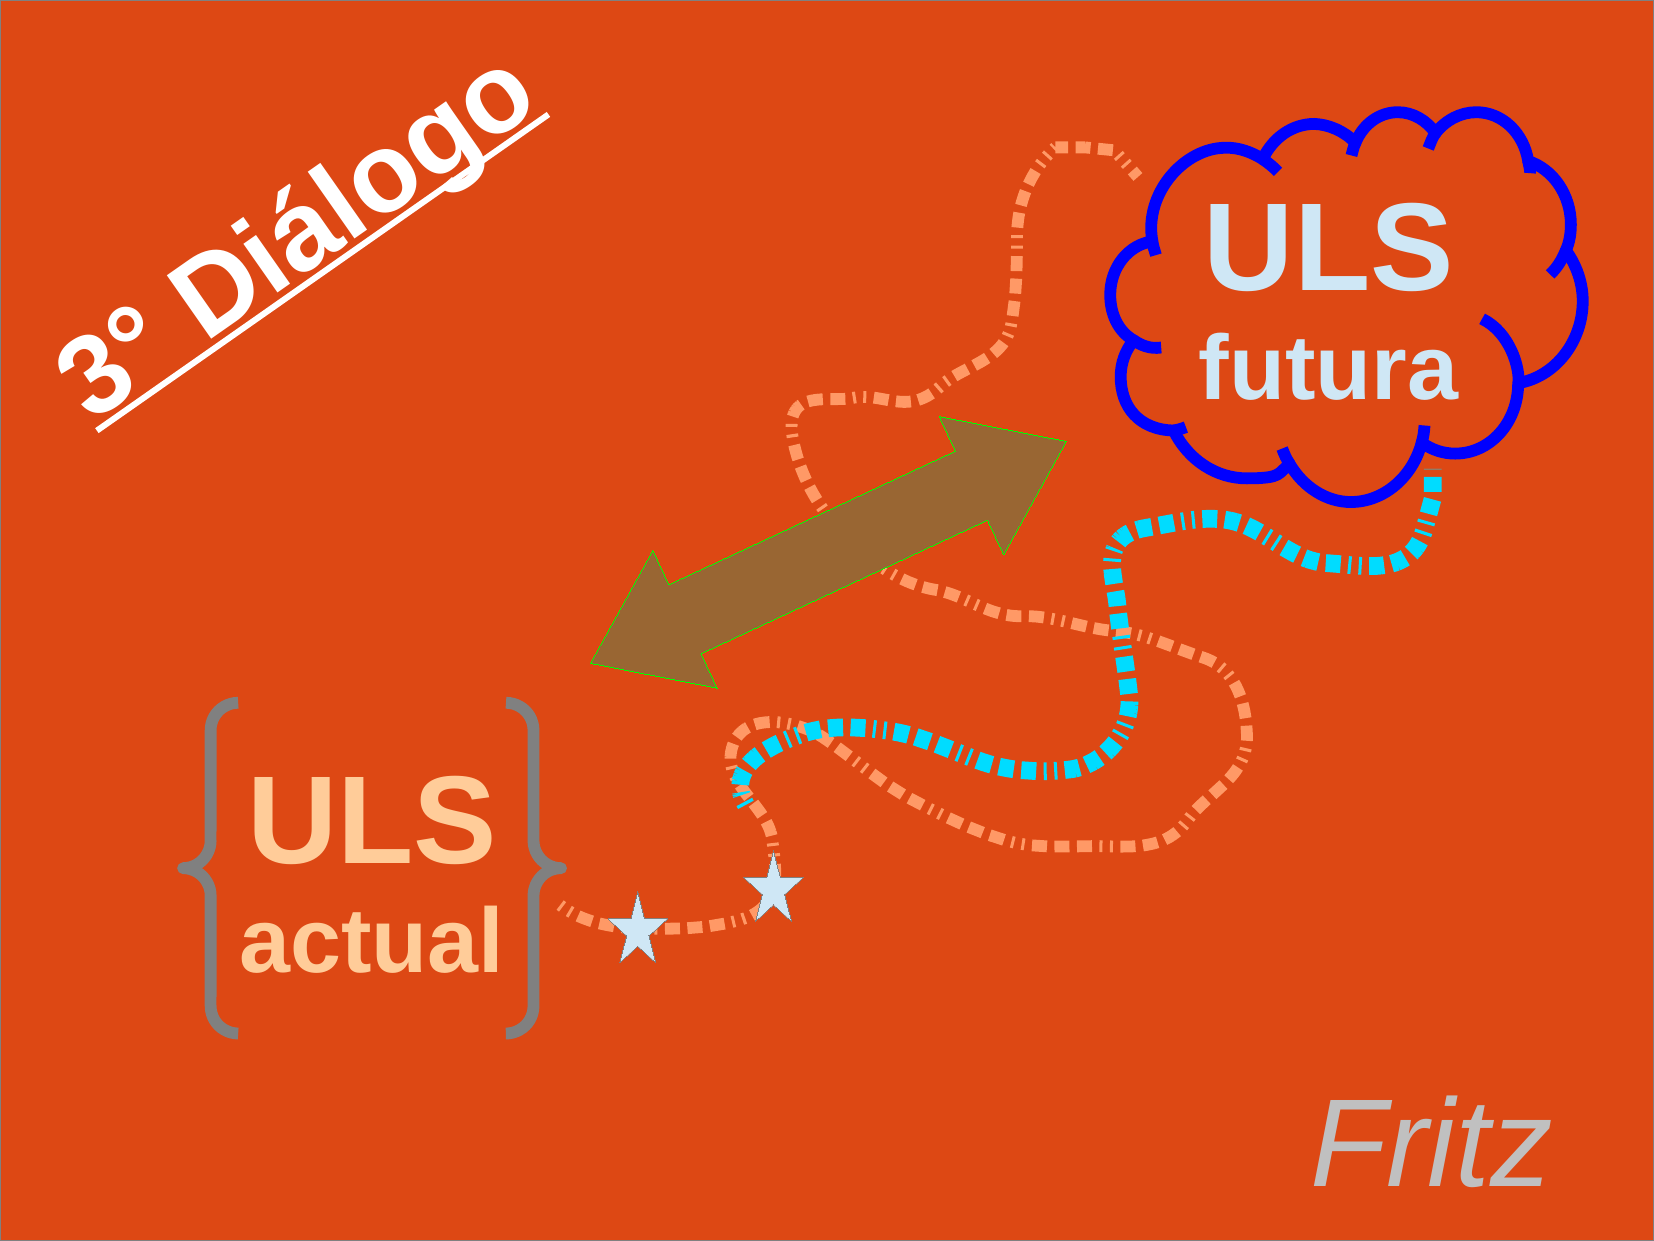

# 3° Diálogo
ULS
futura
ULS
actual
Fritz